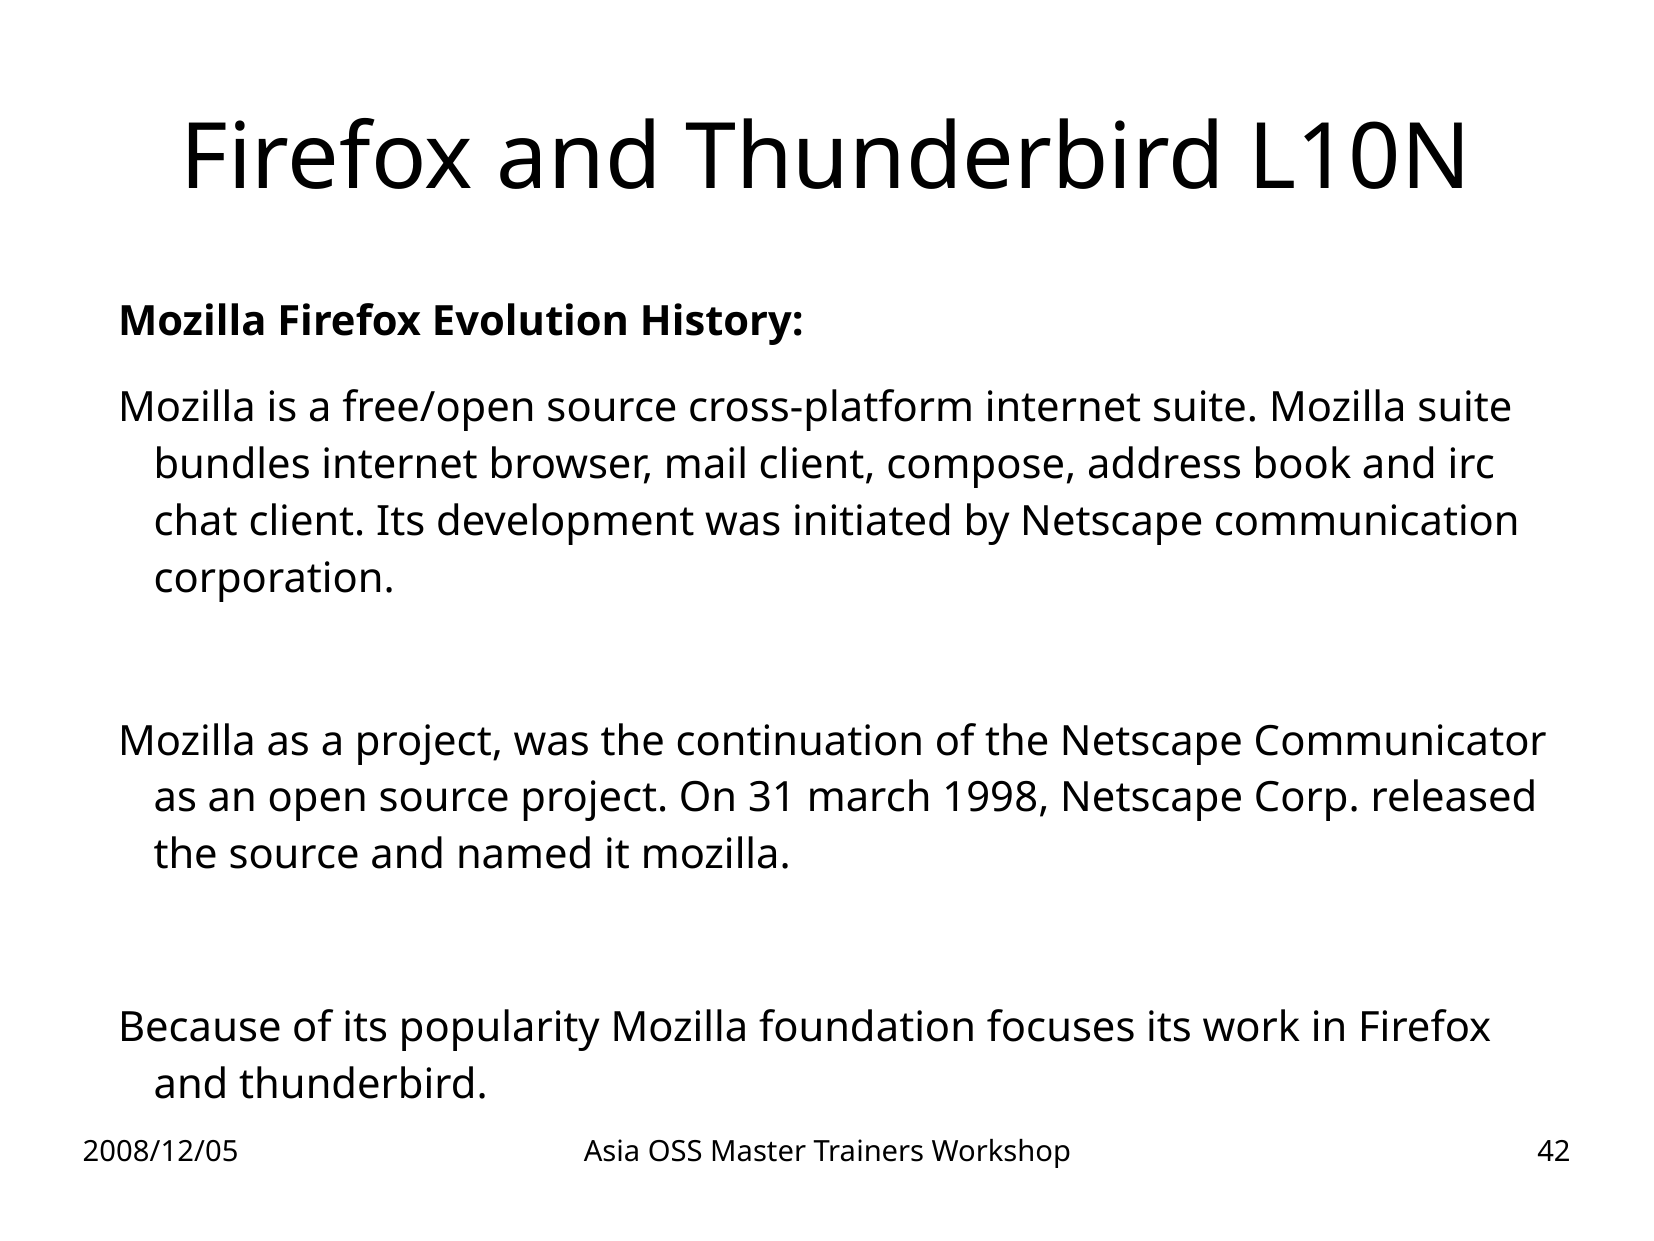

# Firefox and Thunderbird L10N
Mozilla Firefox Evolution History:
Mozilla is a free/open source cross-platform internet suite. Mozilla suite bundles internet browser, mail client, compose, address book and irc chat client. Its development was initiated by Netscape communication corporation.
Mozilla as a project, was the continuation of the Netscape Communicator as an open source project. On 31 march 1998, Netscape Corp. released the source and named it mozilla.
Because of its popularity Mozilla foundation focuses its work in Firefox and thunderbird.
2008/12/05
Asia OSS Master Trainers Workshop
42